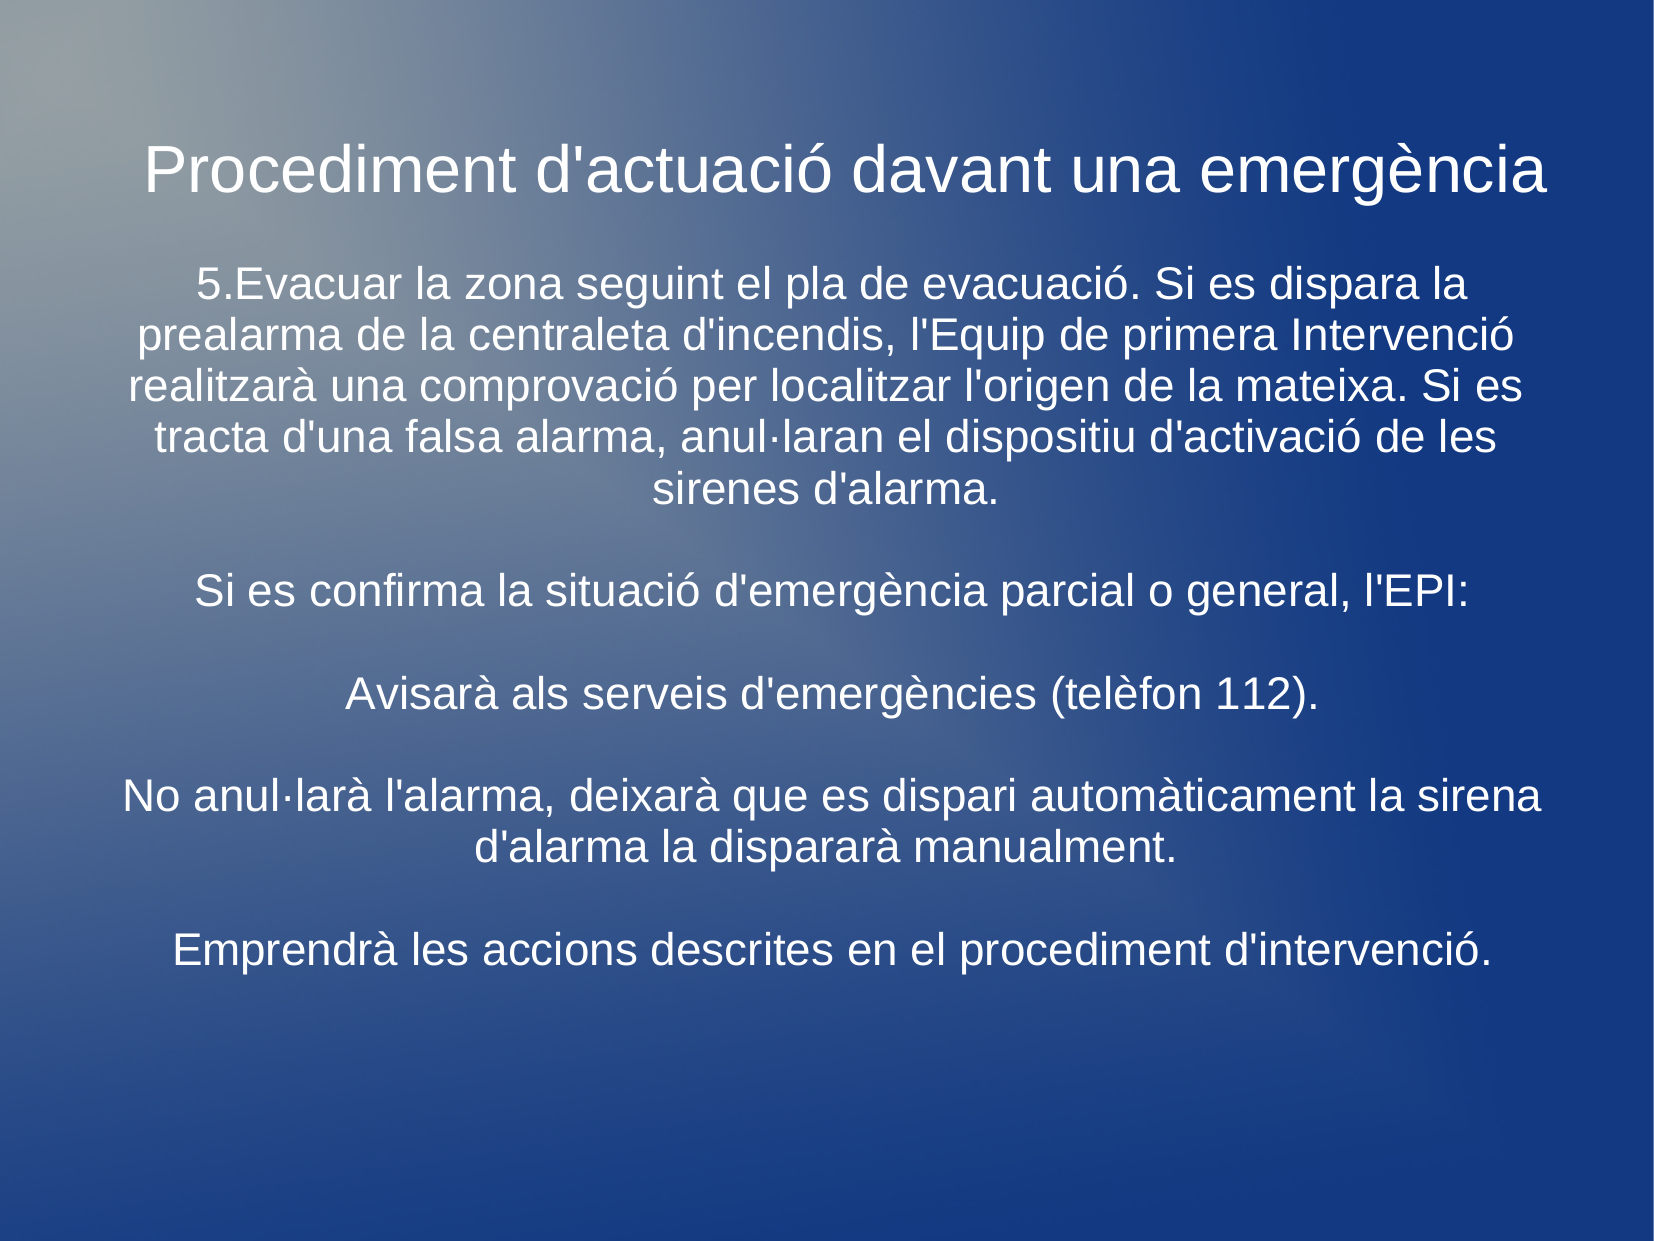

# Procediment d'actuació davant una emergència
 5.Evacuar la zona seguint el pla de evacuació. Si es dispara la prealarma de la centraleta d'incendis, l'Equip de primera Intervenció realitzarà una comprovació per localitzar l'origen de la mateixa. Si es tracta d'una falsa alarma, anul·laran el dispositiu d'activació de les sirenes d'alarma.
 Si es confirma la situació d'emergència parcial o general, l'EPI:
 Avisarà als serveis d'emergències (telèfon 112).
 No anul·larà l'alarma, deixarà que es dispari automàticament la sirena d'alarma la dispararà manualment.
 Emprendrà les accions descrites en el procediment d'intervenció.